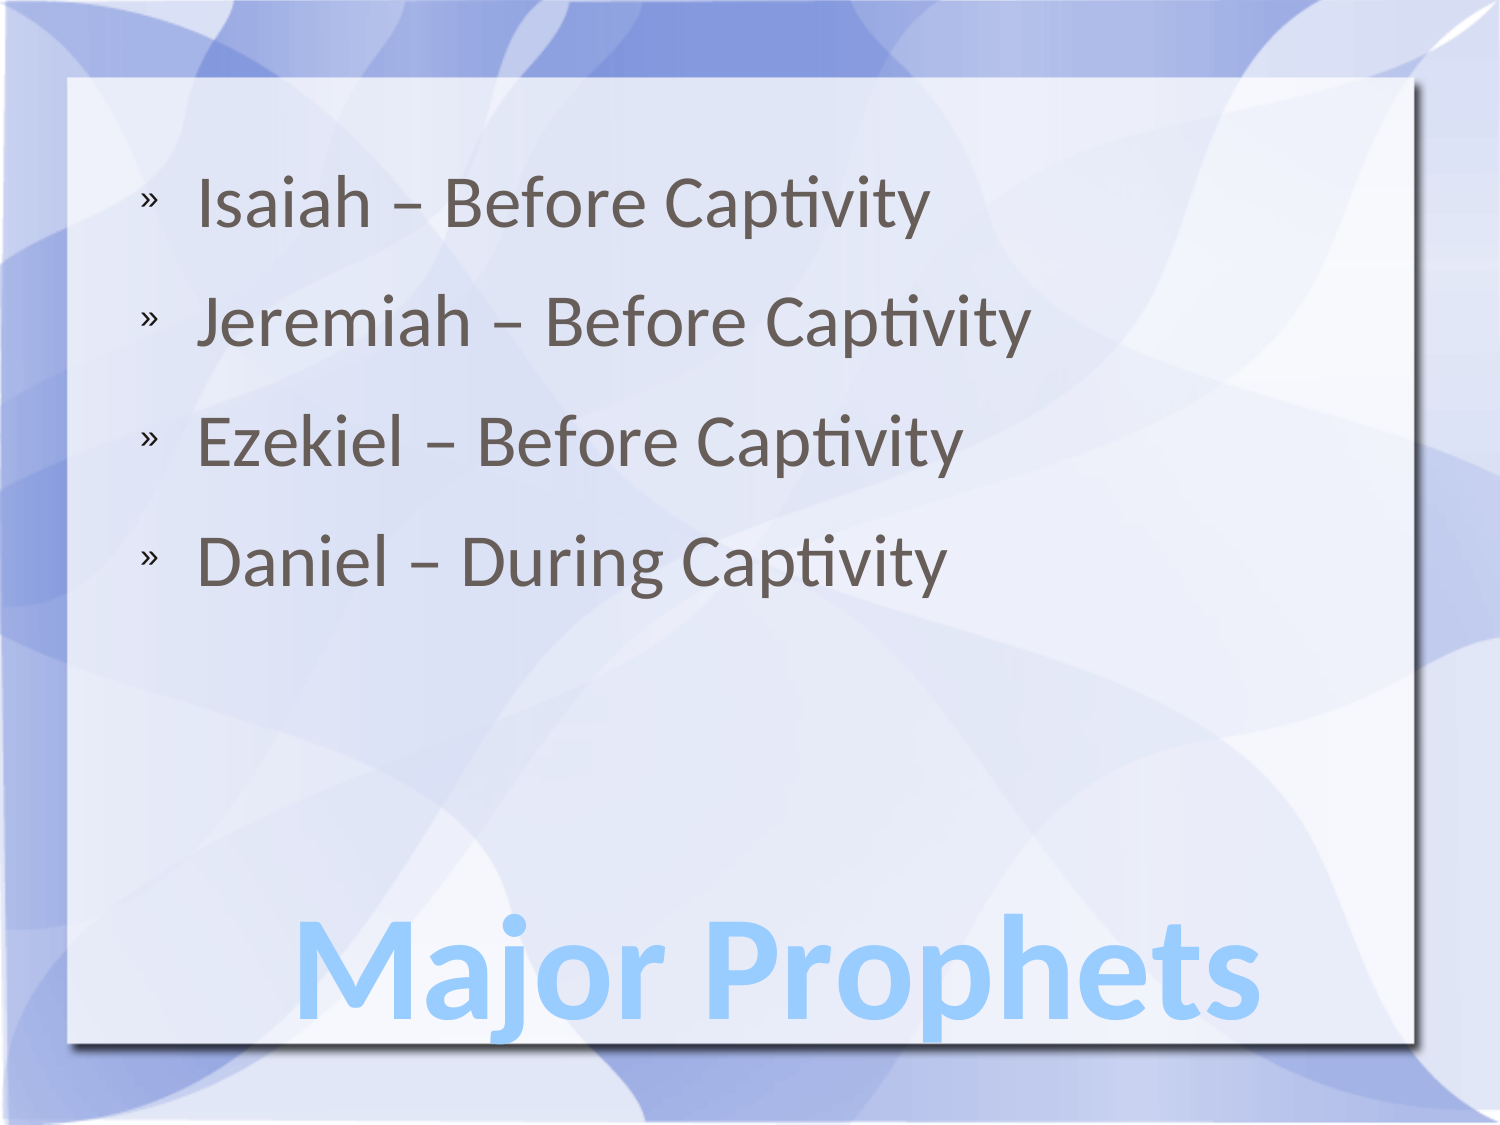

Isaiah – Before Captivity
Jeremiah – Before Captivity
Ezekiel – Before Captivity
Daniel – During Captivity
# Major Prophets